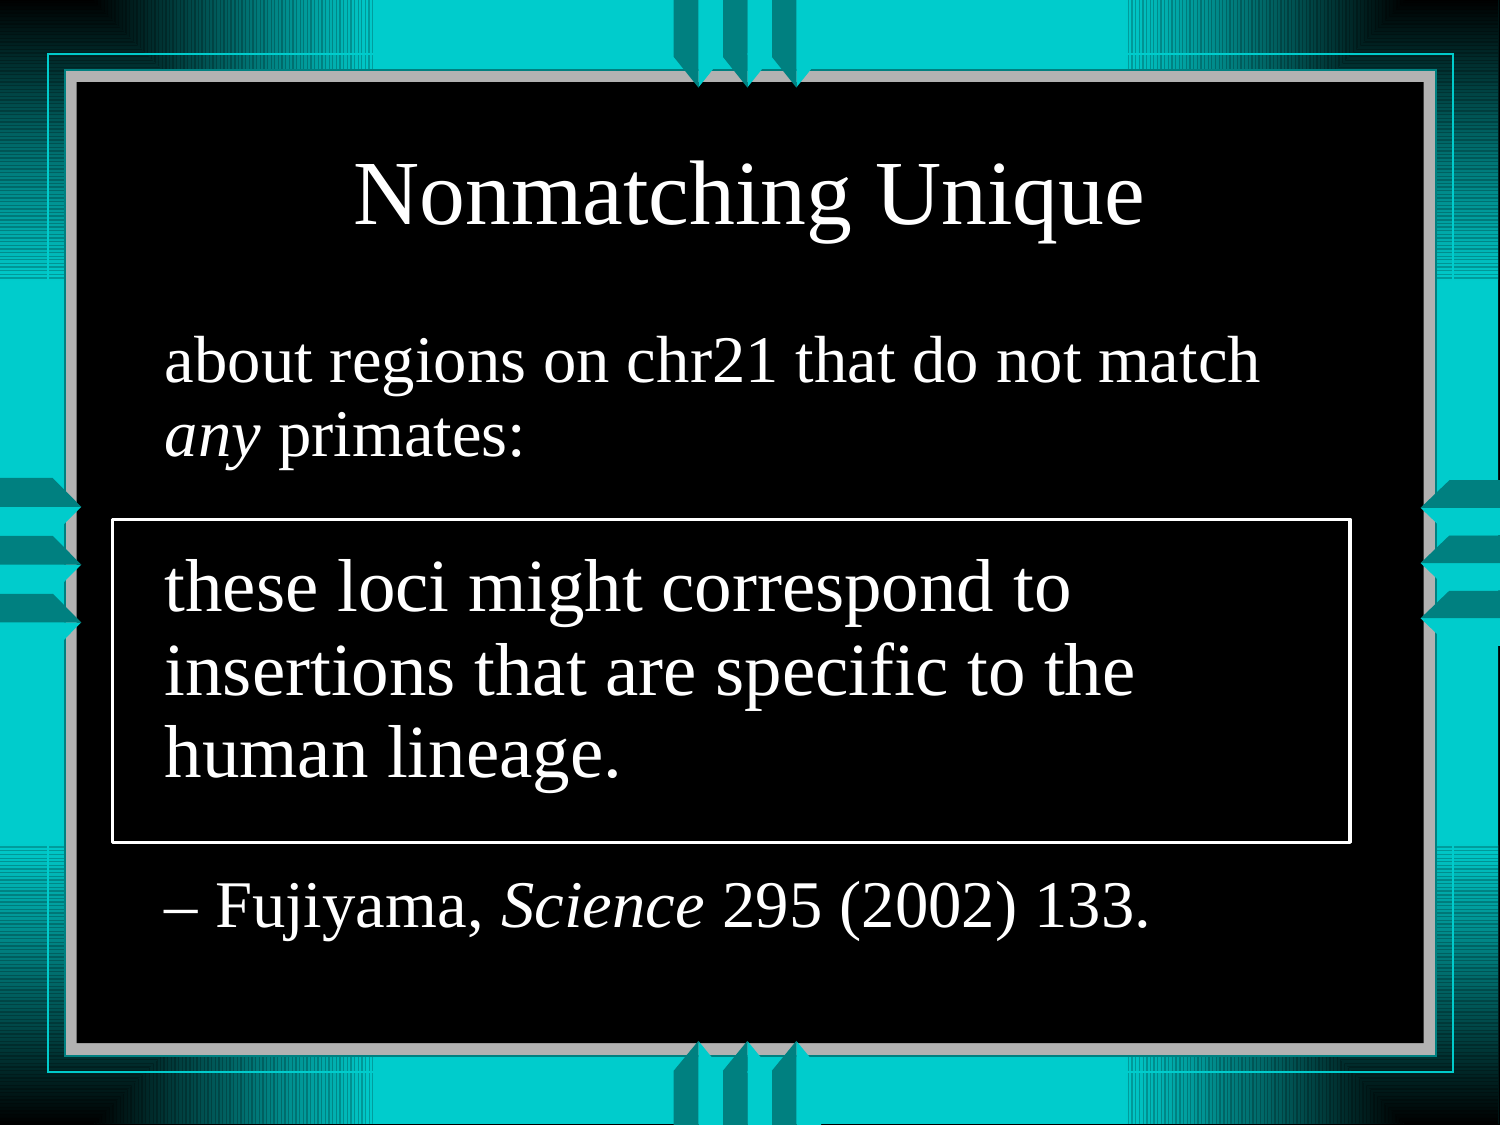

# Nonmatching Unique
about regions on chr21 that do not match any primates:
these loci might correspond to insertions that are specific to the human lineage.
– Fujiyama, Science 295 (2002) 133.